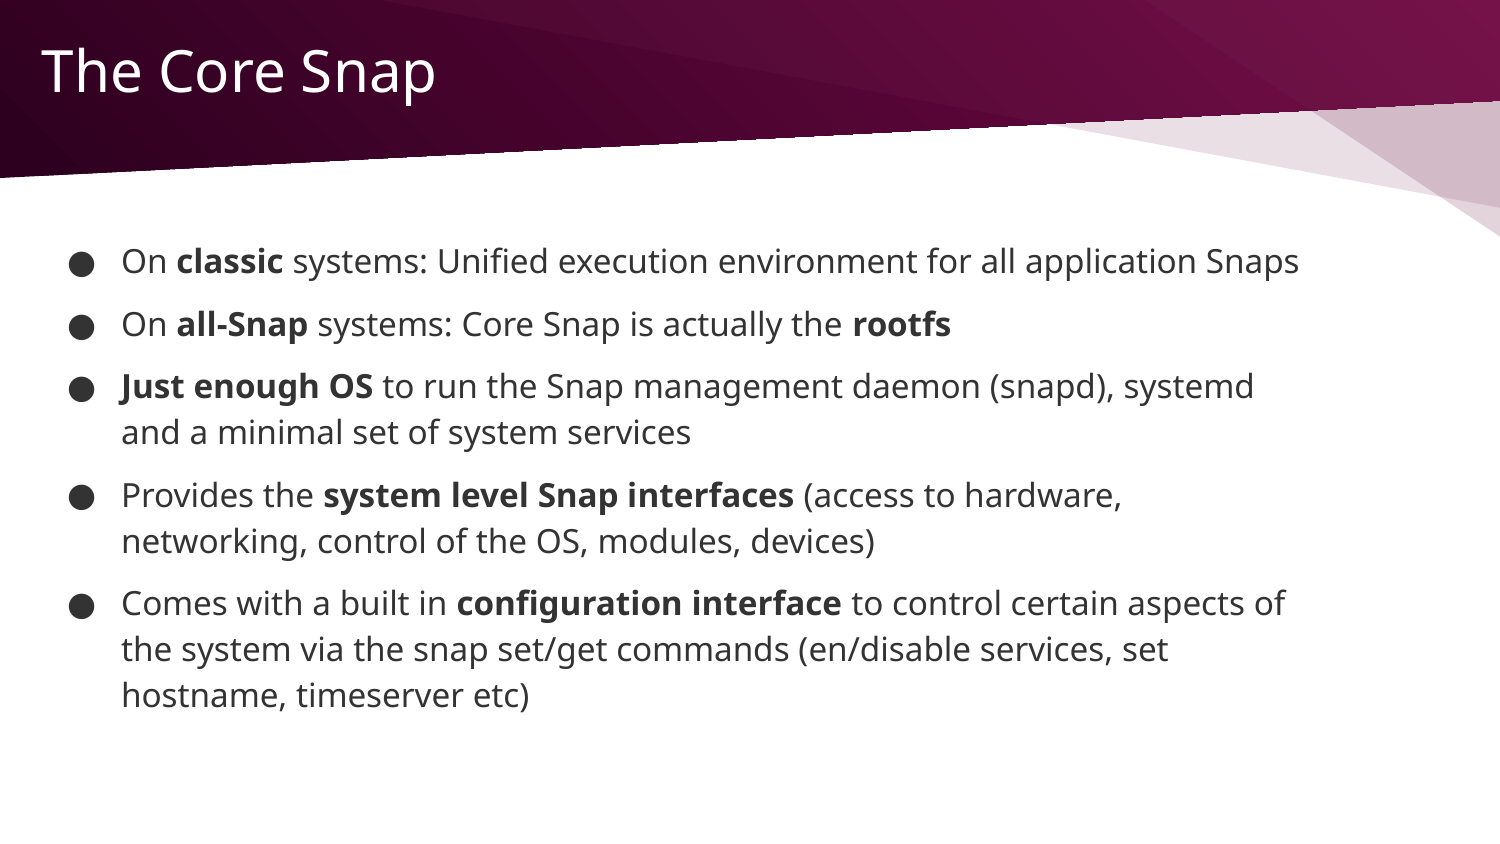

The Core Snap
# On classic systems: Unified execution environment for all application Snaps
On all-Snap systems: Core Snap is actually the rootfs
Just enough OS to run the Snap management daemon (snapd), systemd and a minimal set of system services
Provides the system level Snap interfaces (access to hardware, networking, control of the OS, modules, devices)
Comes with a built in configuration interface to control certain aspects of the system via the snap set/get commands (en/disable services, set hostname, timeserver etc)